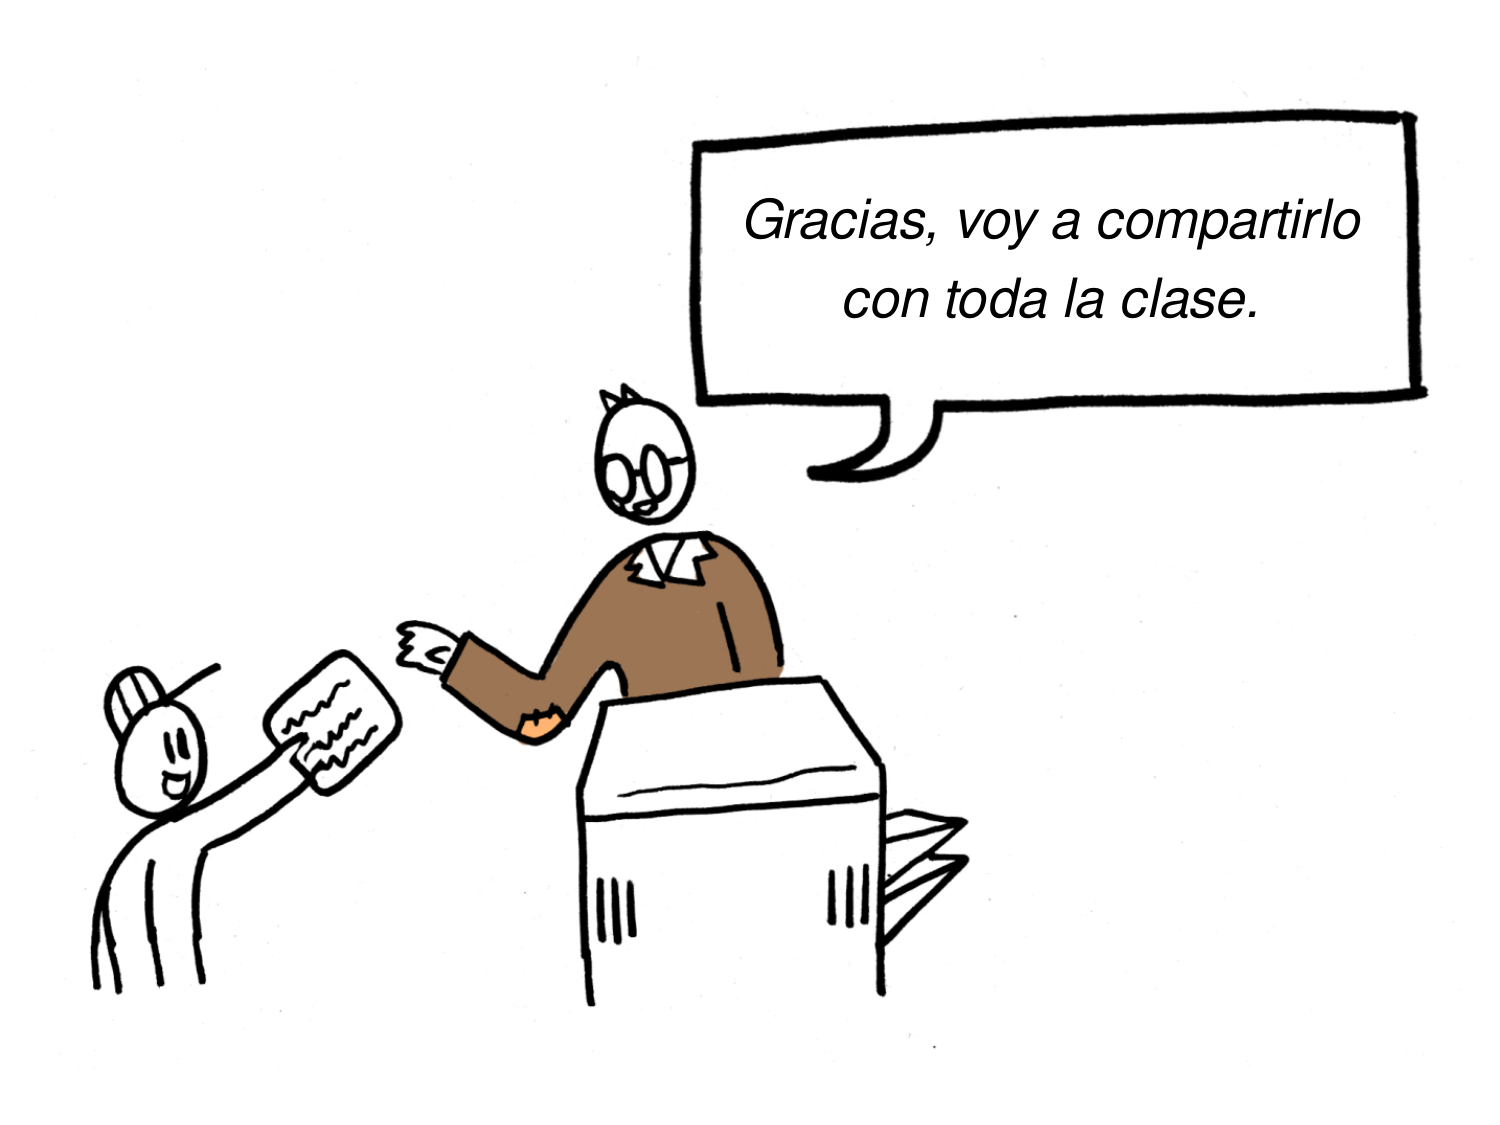

Gracias, voy a compartirlo
con toda la clase.